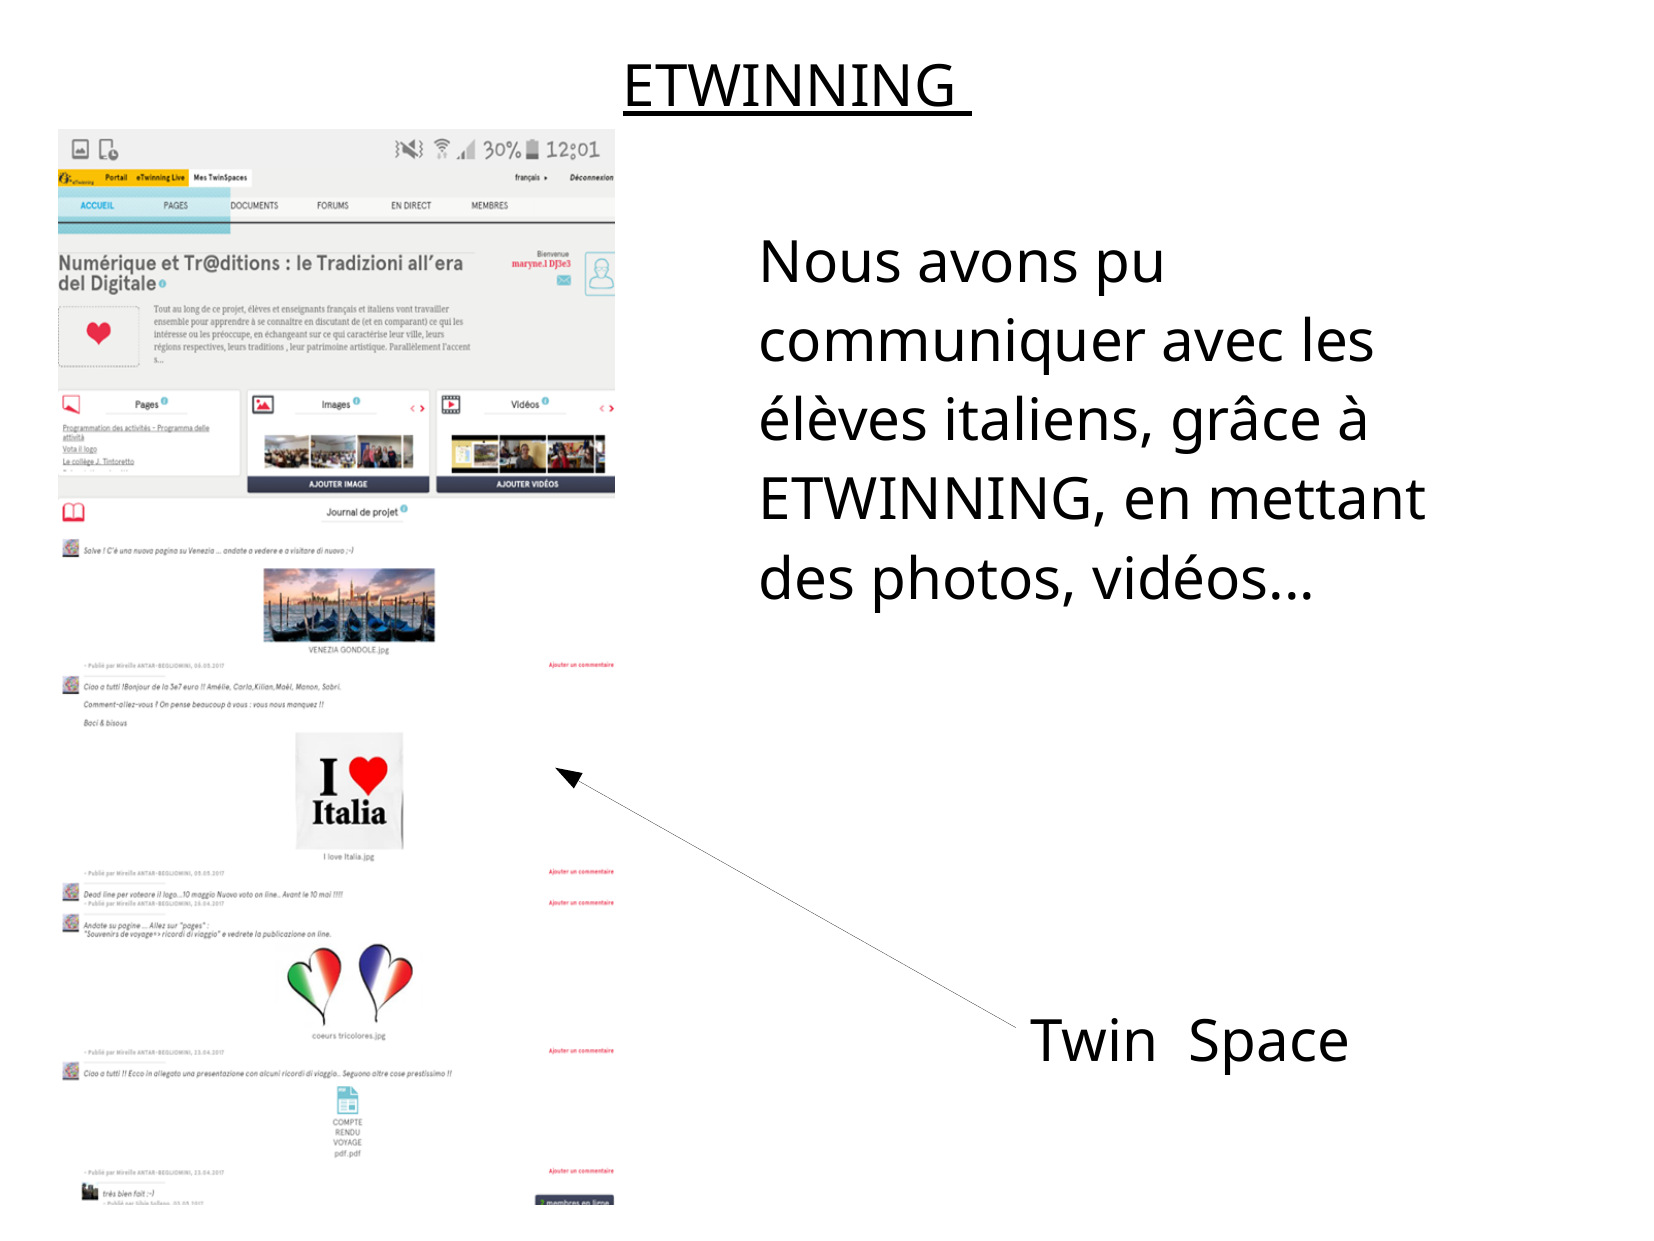

ETWINNING
Nous avons pu communiquer avec les élèves italiens, grâce à ETWINNING, en mettant des photos, vidéos...
Twin Space